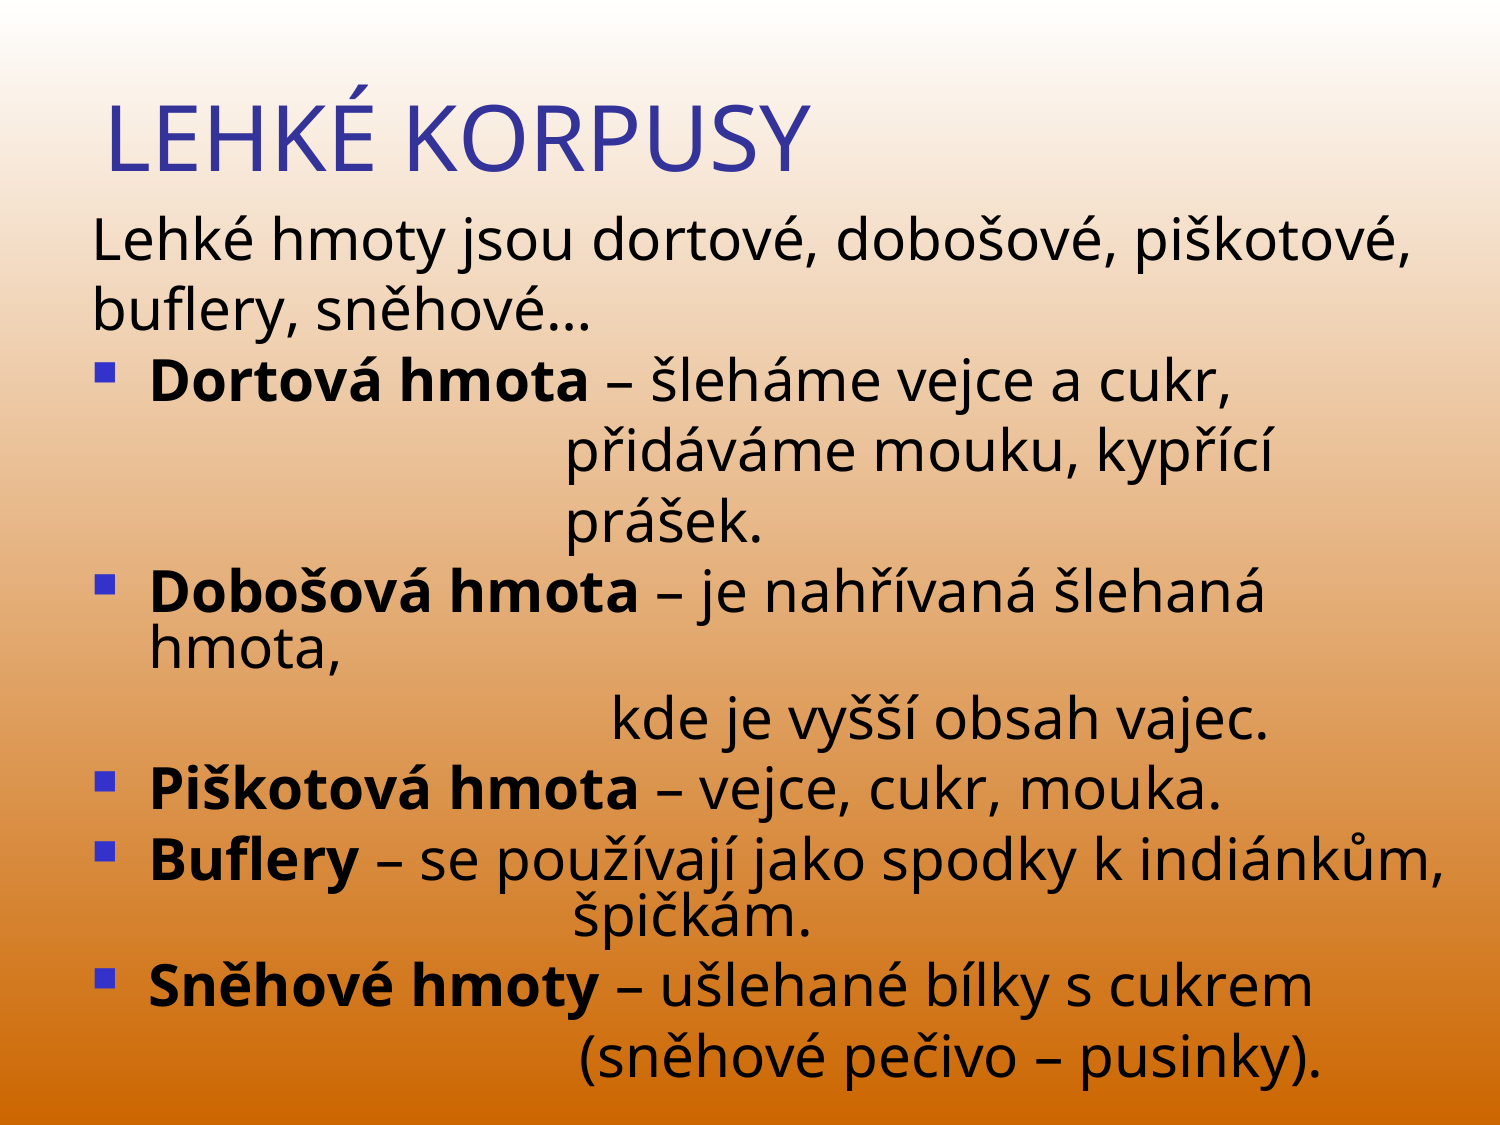

# LEHKÉ KORPUSY
Lehké hmoty jsou dortové, dobošové, piškotové,
buflery, sněhové…
Dortová hmota – šleháme vejce a cukr,
 přidáváme mouku, kypřící
 prášek.
Dobošová hmota – je nahřívaná šlehaná hmota,
 kde je vyšší obsah vajec.
Piškotová hmota – vejce, cukr, mouka.
Buflery – se používají jako spodky k indiánkům, 			 špičkám.
Sněhové hmoty – ušlehané bílky s cukrem
 (sněhové pečivo – pusinky).